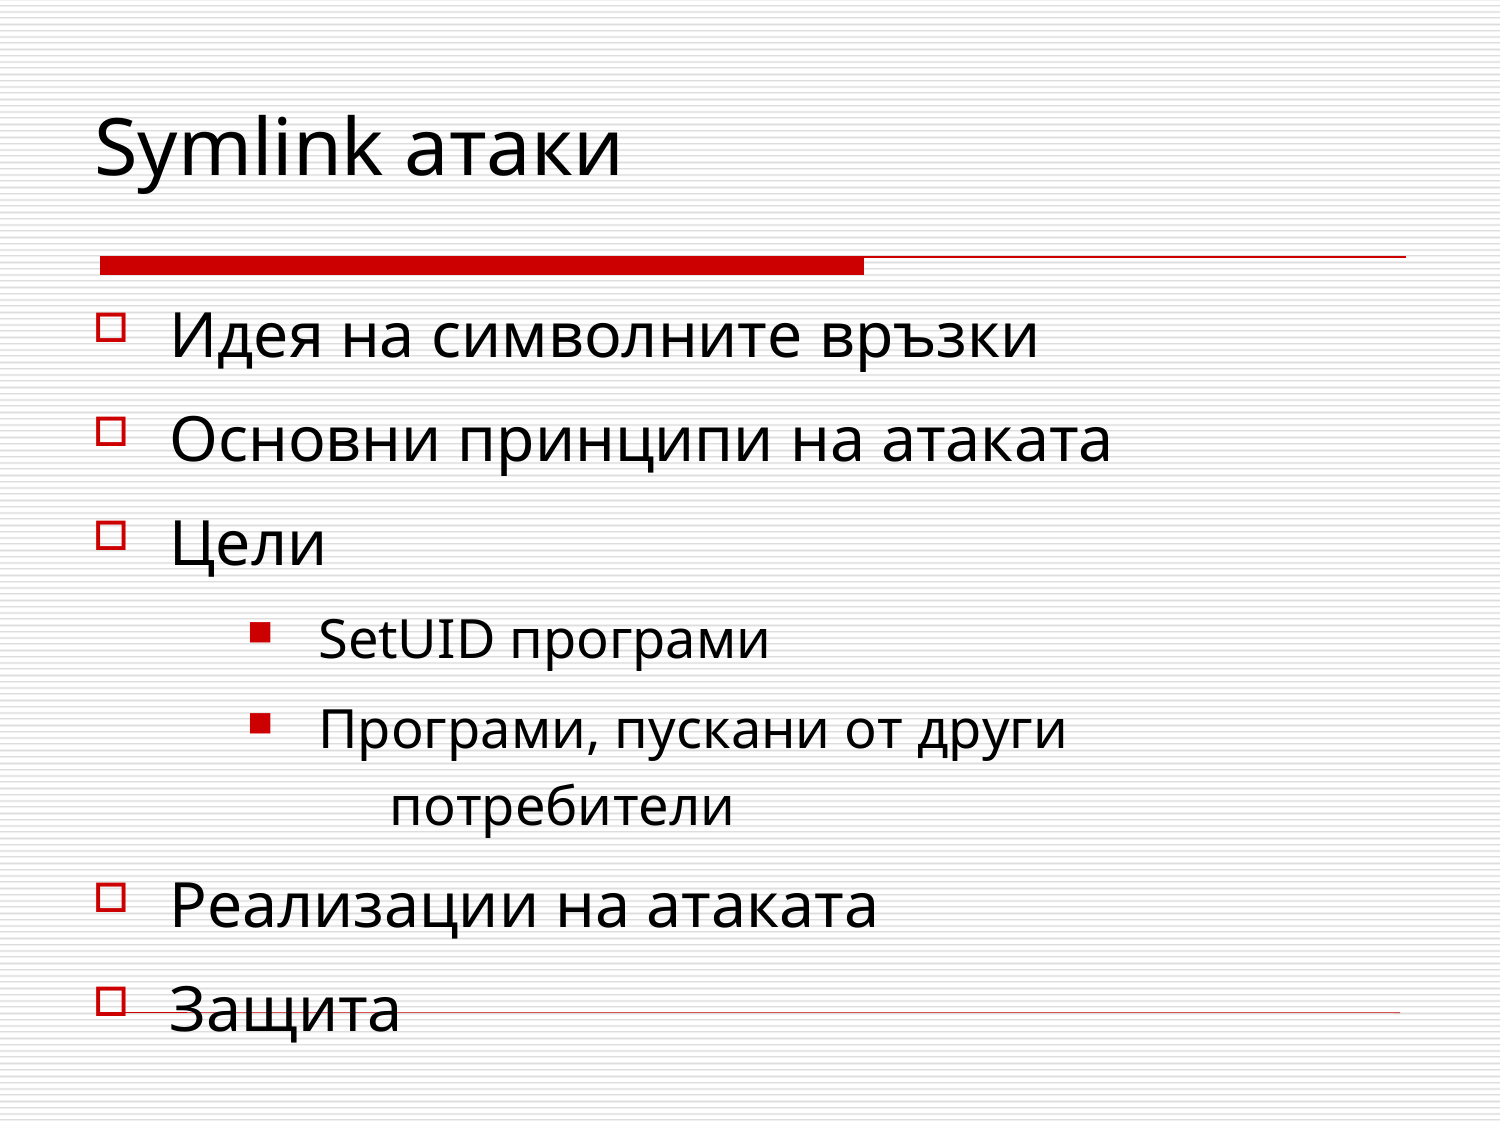

# Symlink атаки
Идея на символните връзки
Основни принципи на атаката
Цели
SetUID програми
Програми, пускани от други потребители
Реализации на атаката
Защита